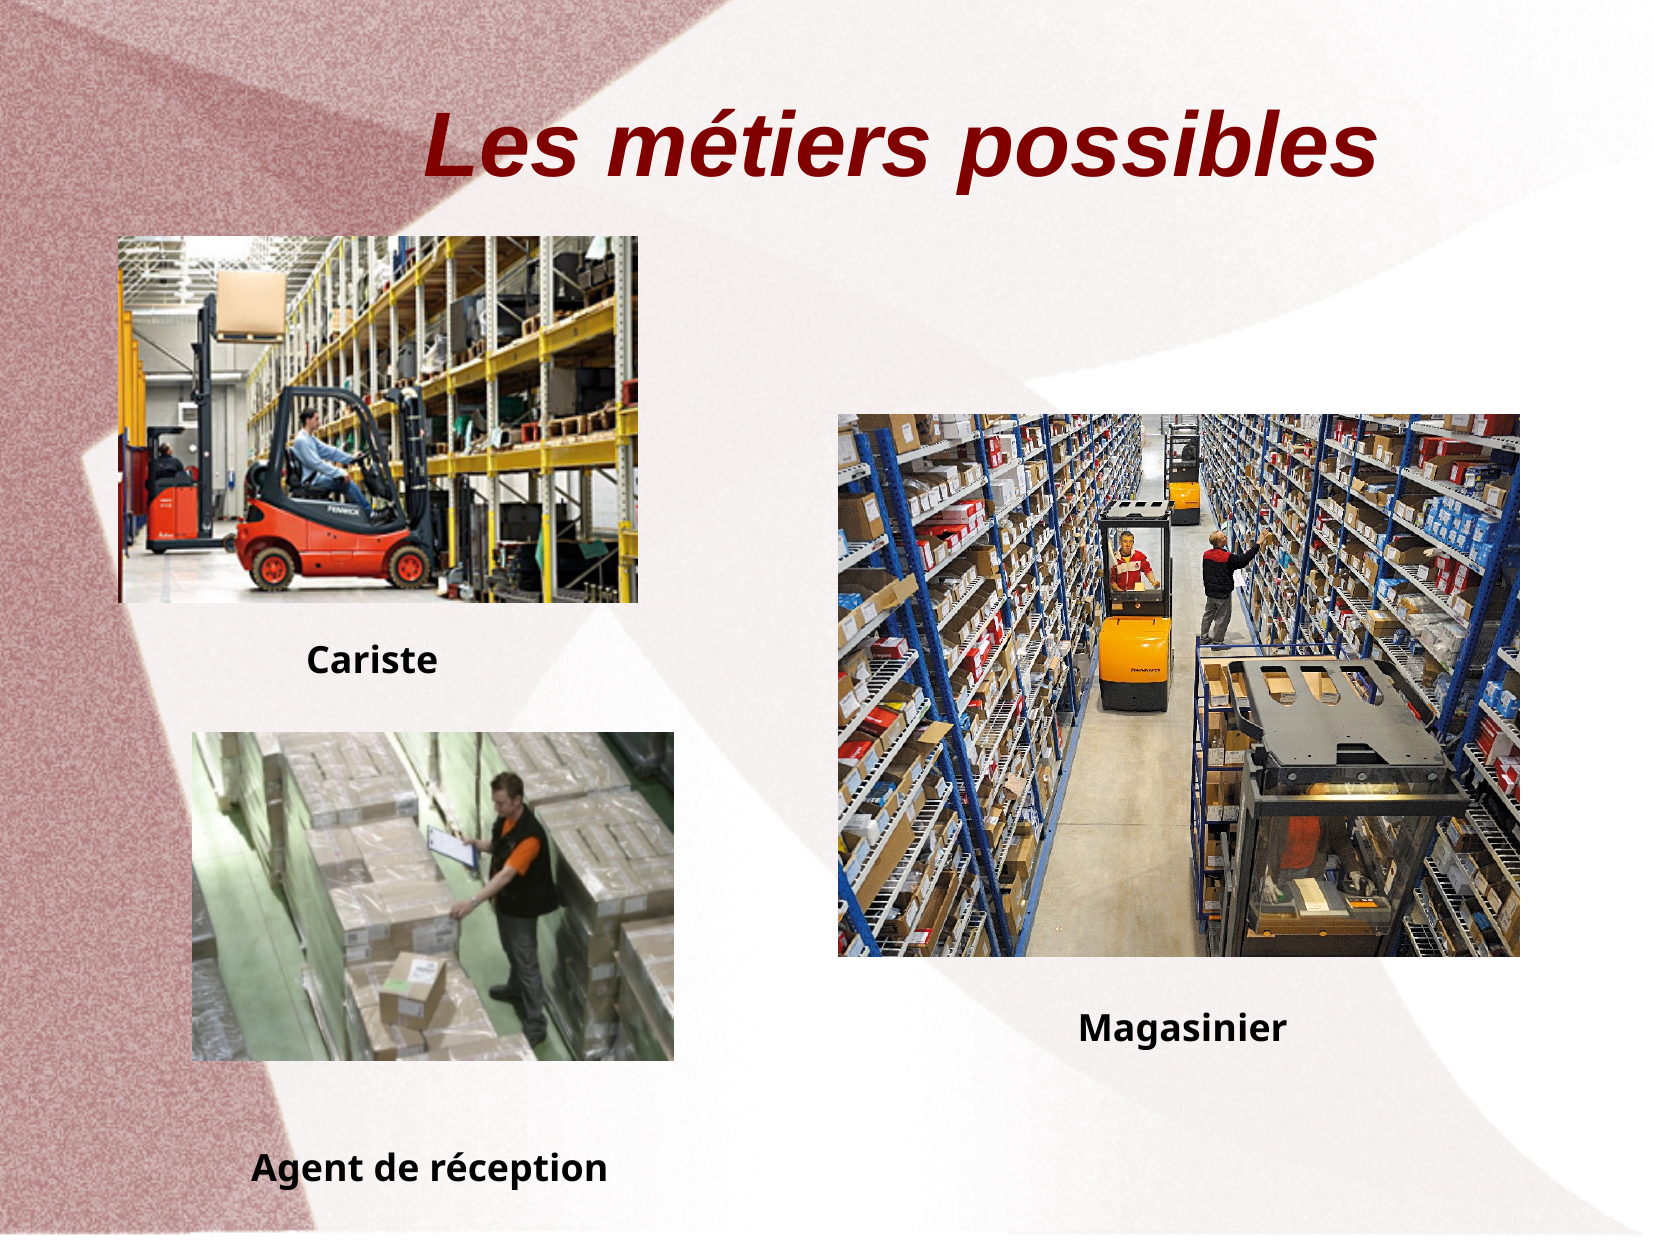

# Les métiers possibles
 Cariste
Magasinier
Agent de réception